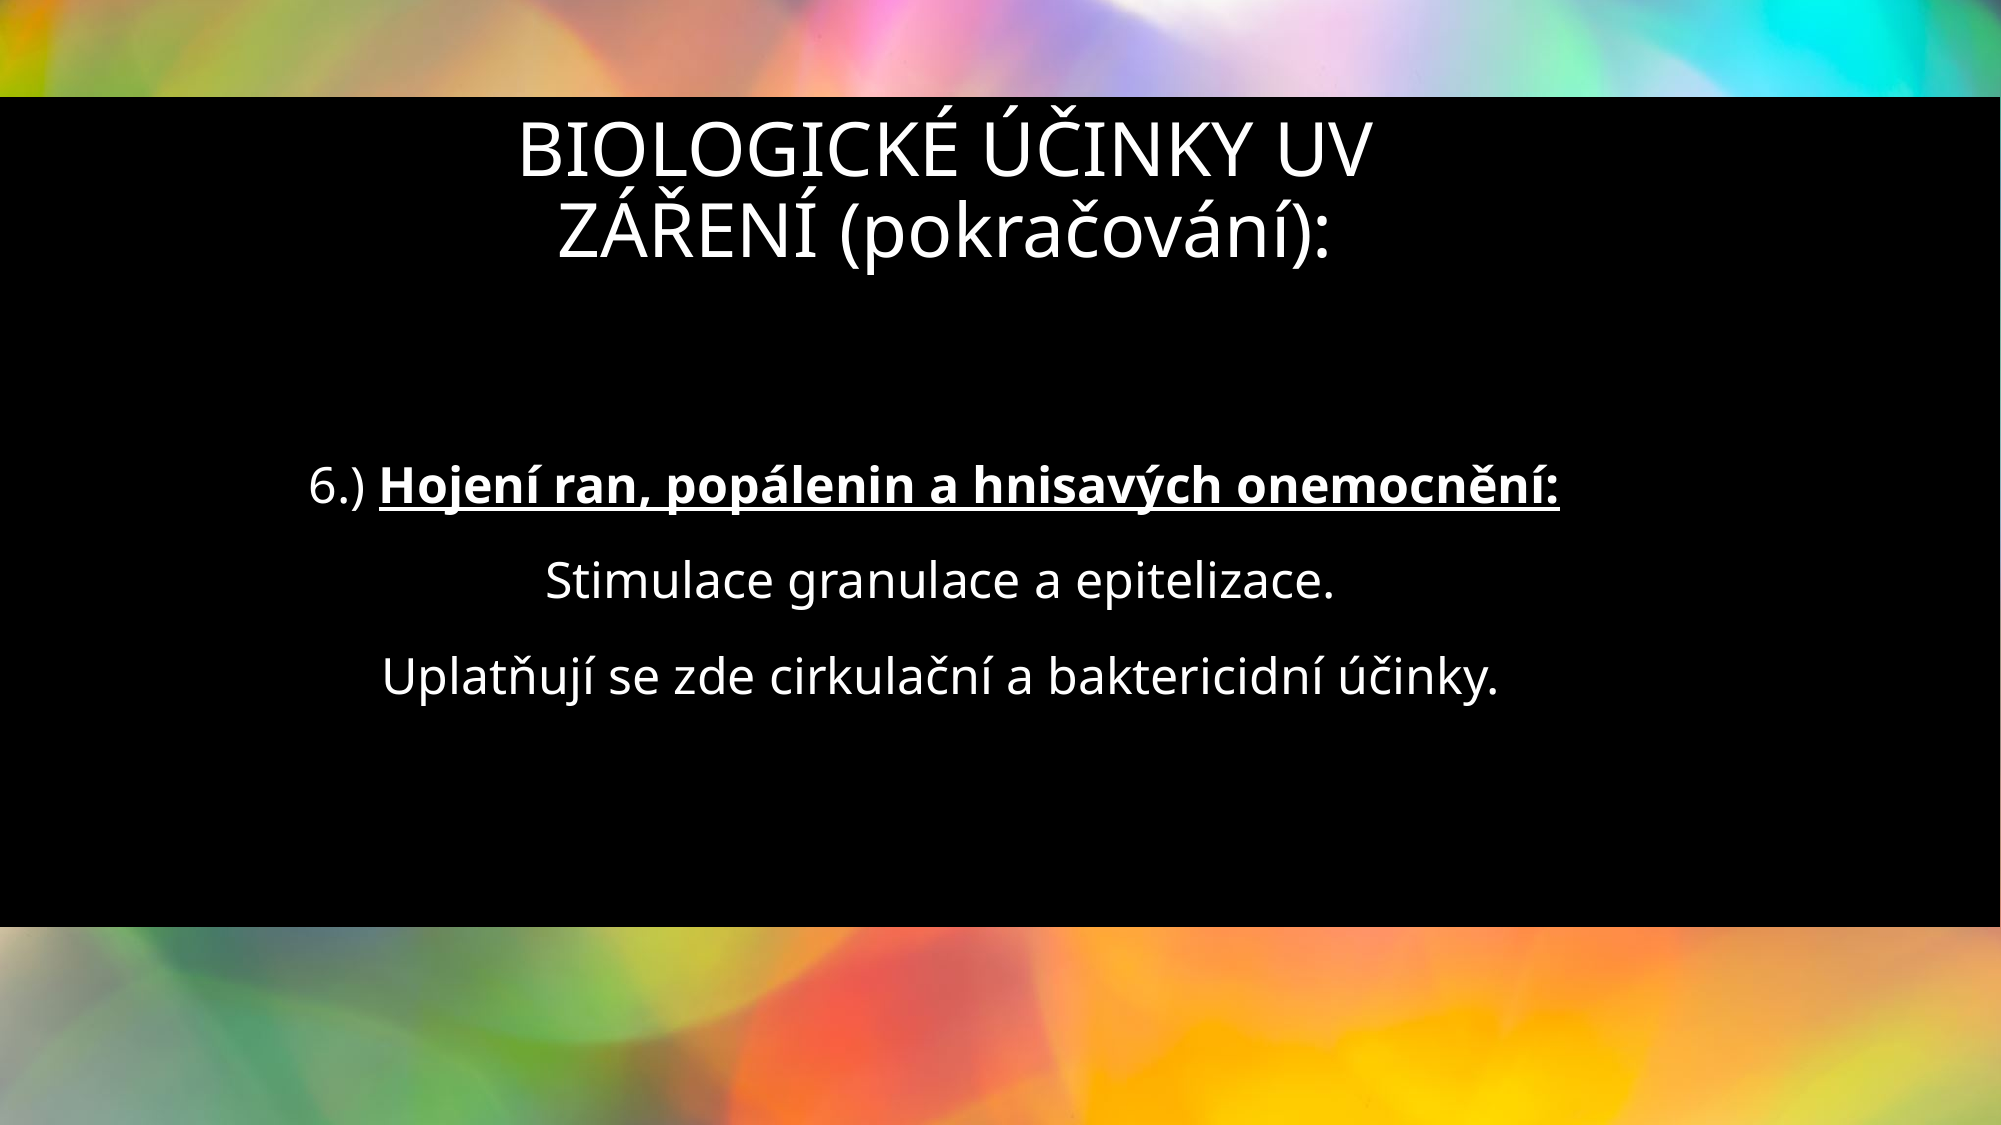

# BIOLOGICKÉ ÚČINKY UV ZÁŘENÍ (pokračování):
6.) Hojení ran, popálenin a hnisavých onemocnění:
Stimulace granulace a epitelizace.
Uplatňují se zde cirkulační a baktericidní účinky.